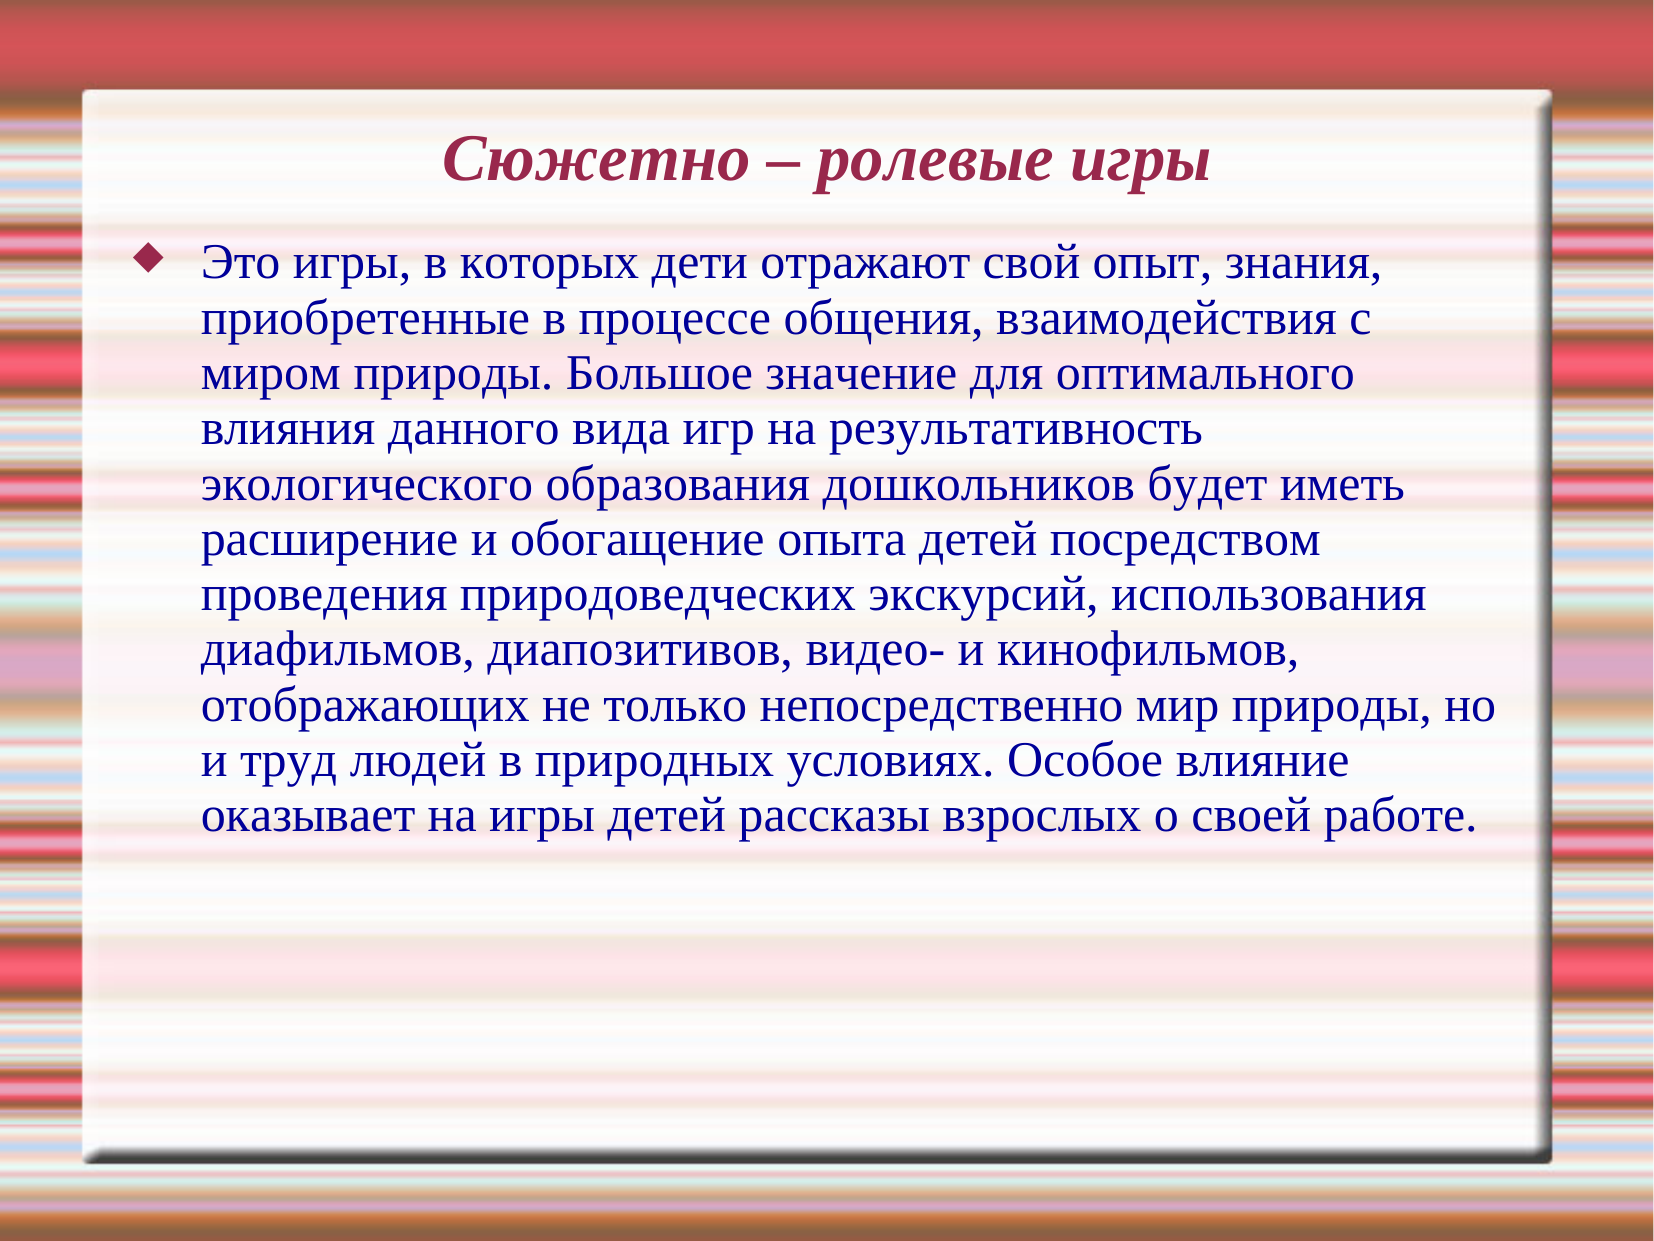

# Сюжетно – ролевые игры
Это игры, в которых дети отражают свой опыт, знания, приобретенные в процессе общения, взаимодействия с миром природы. Большое значение для оптимального влияния данного вида игр на результативность экологического образования дошкольников будет иметь расширение и обогащение опыта детей посредством проведения природоведческих экскурсий, использования диафильмов, диапозитивов, видео- и кинофильмов, отображающих не только непосредственно мир природы, но и труд людей в природных условиях. Особое влияние оказывает на игры детей рассказы взрослых о своей работе.